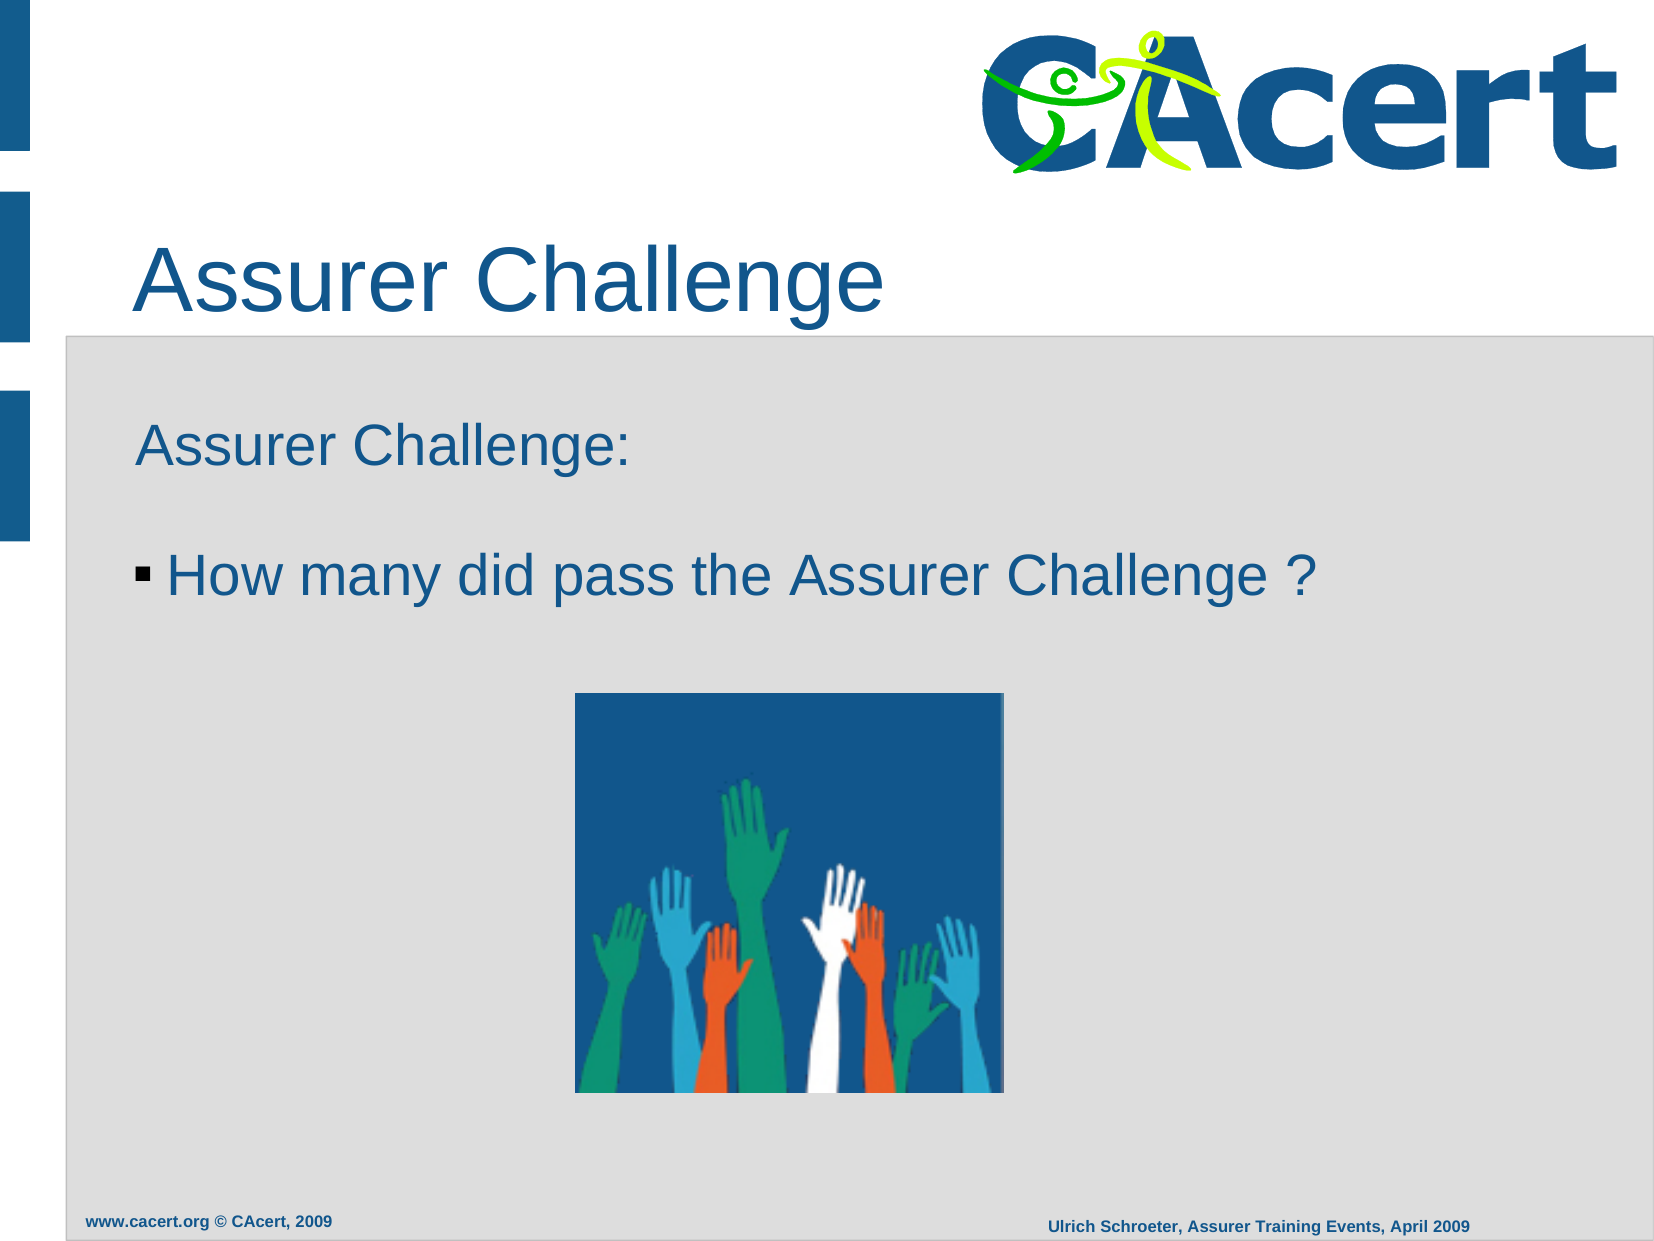

Assurer Challenge
Assurer Challenge:
 How many did pass the Assurer Challenge ?